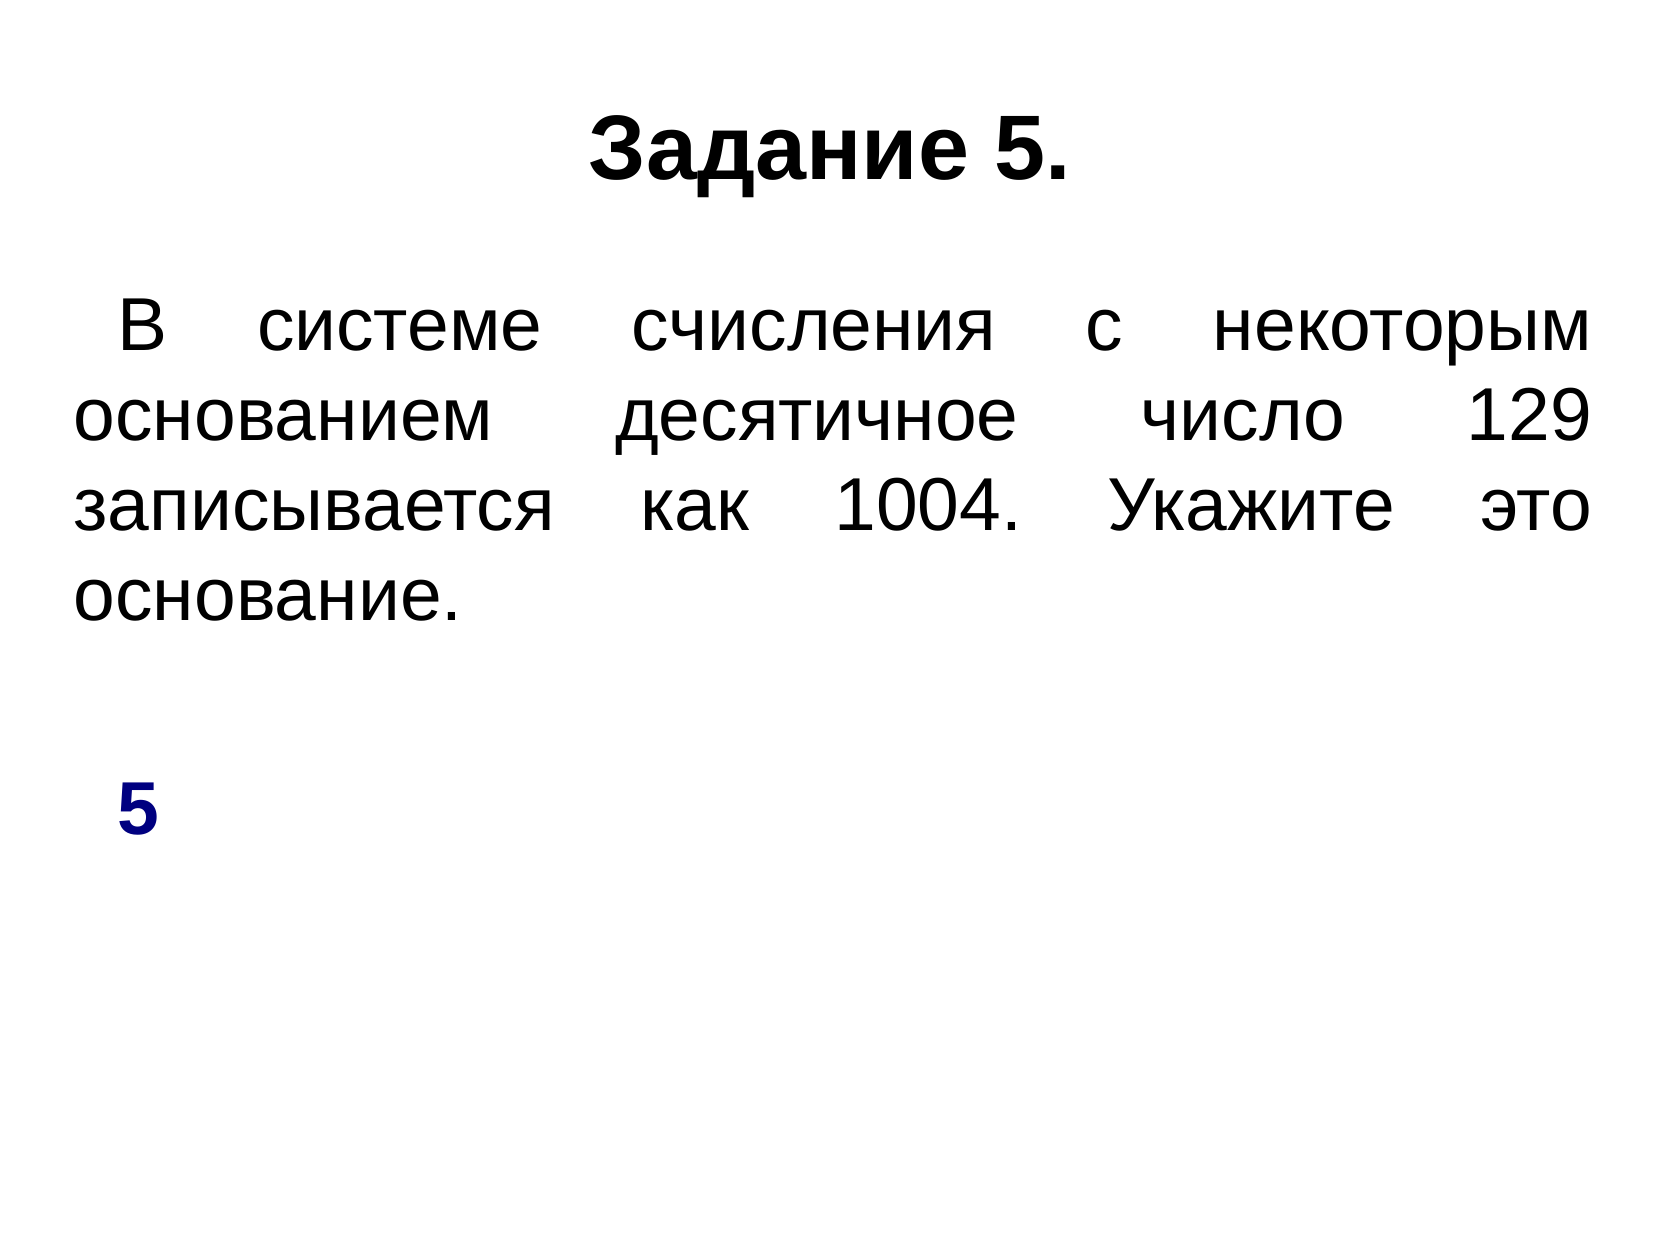

# Задание 5.
В системе счисления с некоторым основанием десятичное число 129 записывается как 1004. Укажите это основание.
5